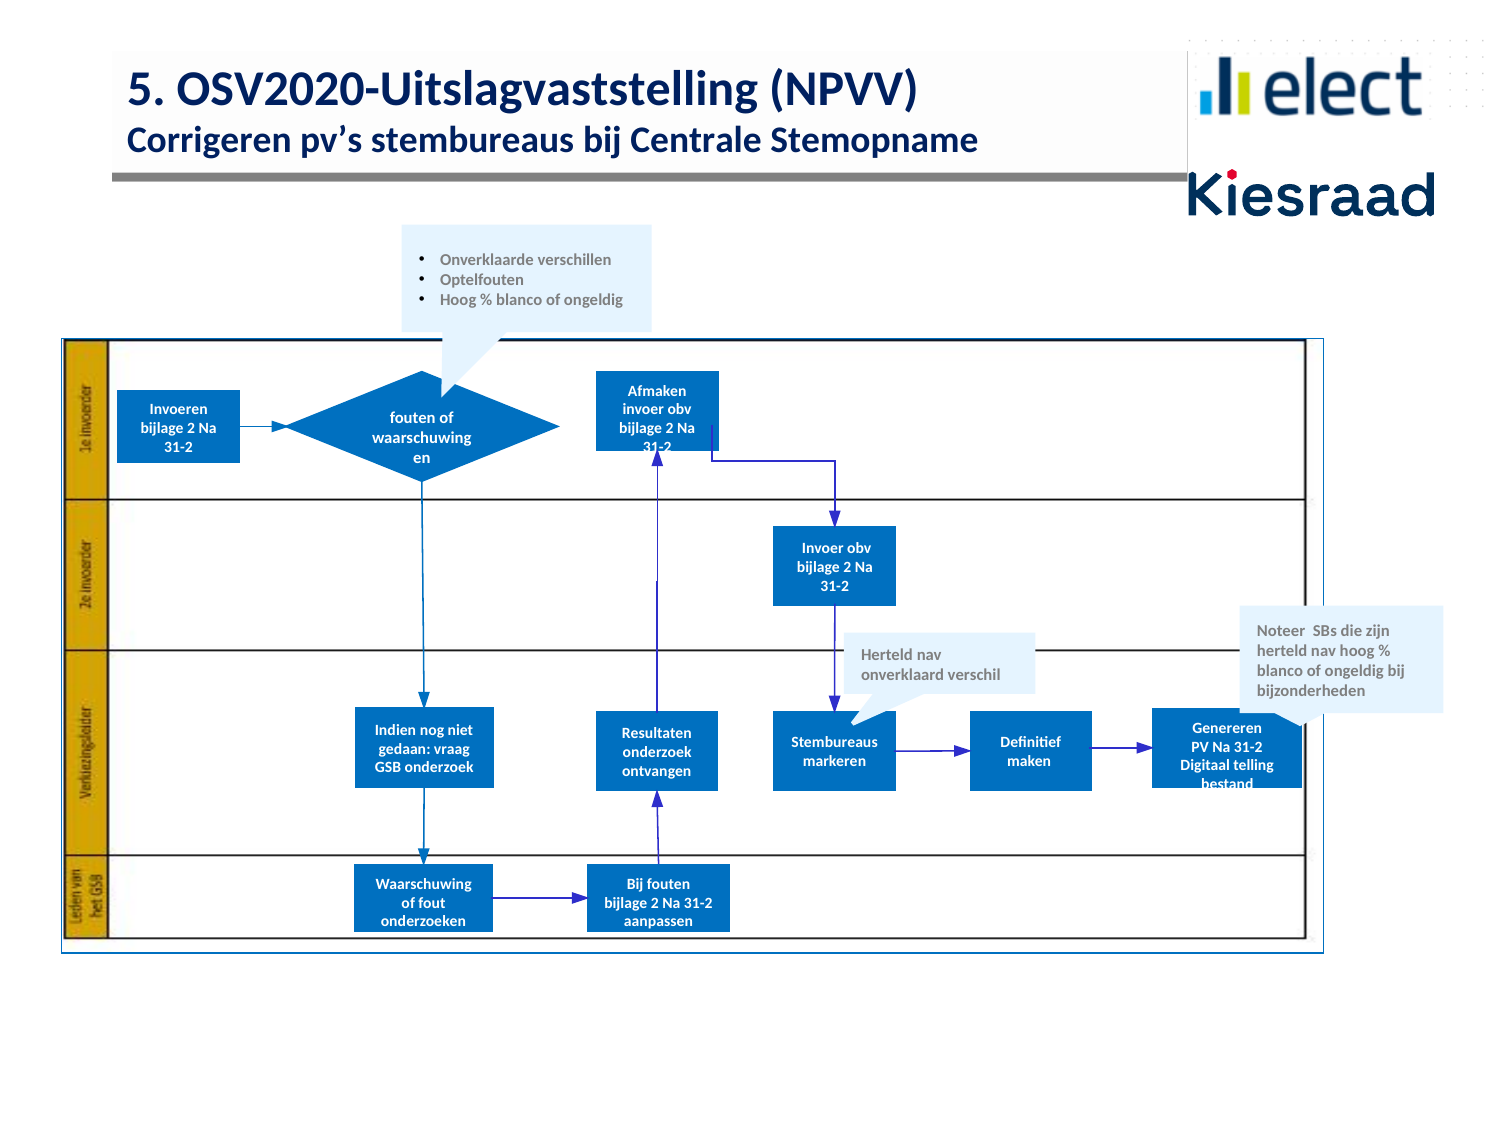

5. OSV2020-Uitslagvaststelling (NPVV)
Corrigeren pv’s stembureaus bij Centrale Stemopname
Onverklaarde verschillen
Optelfouten
Hoog % blanco of ongeldig
fouten of waarschuwingen
Afmaken invoer obv bijlage 2 Na 31-2
Invoeren bijlage 2 Na 31-2
 Invoer obv bijlage 2 Na 31-2
Noteer SBs die zijn herteld nav hoog % blanco of ongeldig bij bijzonderheden
Herteld nav onverklaard verschil
Indien nog niet gedaan: vraag GSB onderzoek
Genereren
PV Na 31-2
Digitaal telling bestand
Resultaten onderzoek ontvangen
Definitief maken
Stembureaus markeren
Waarschuwing of fout onderzoeken
Bij fouten bijlage 2 Na 31-2 aanpassen